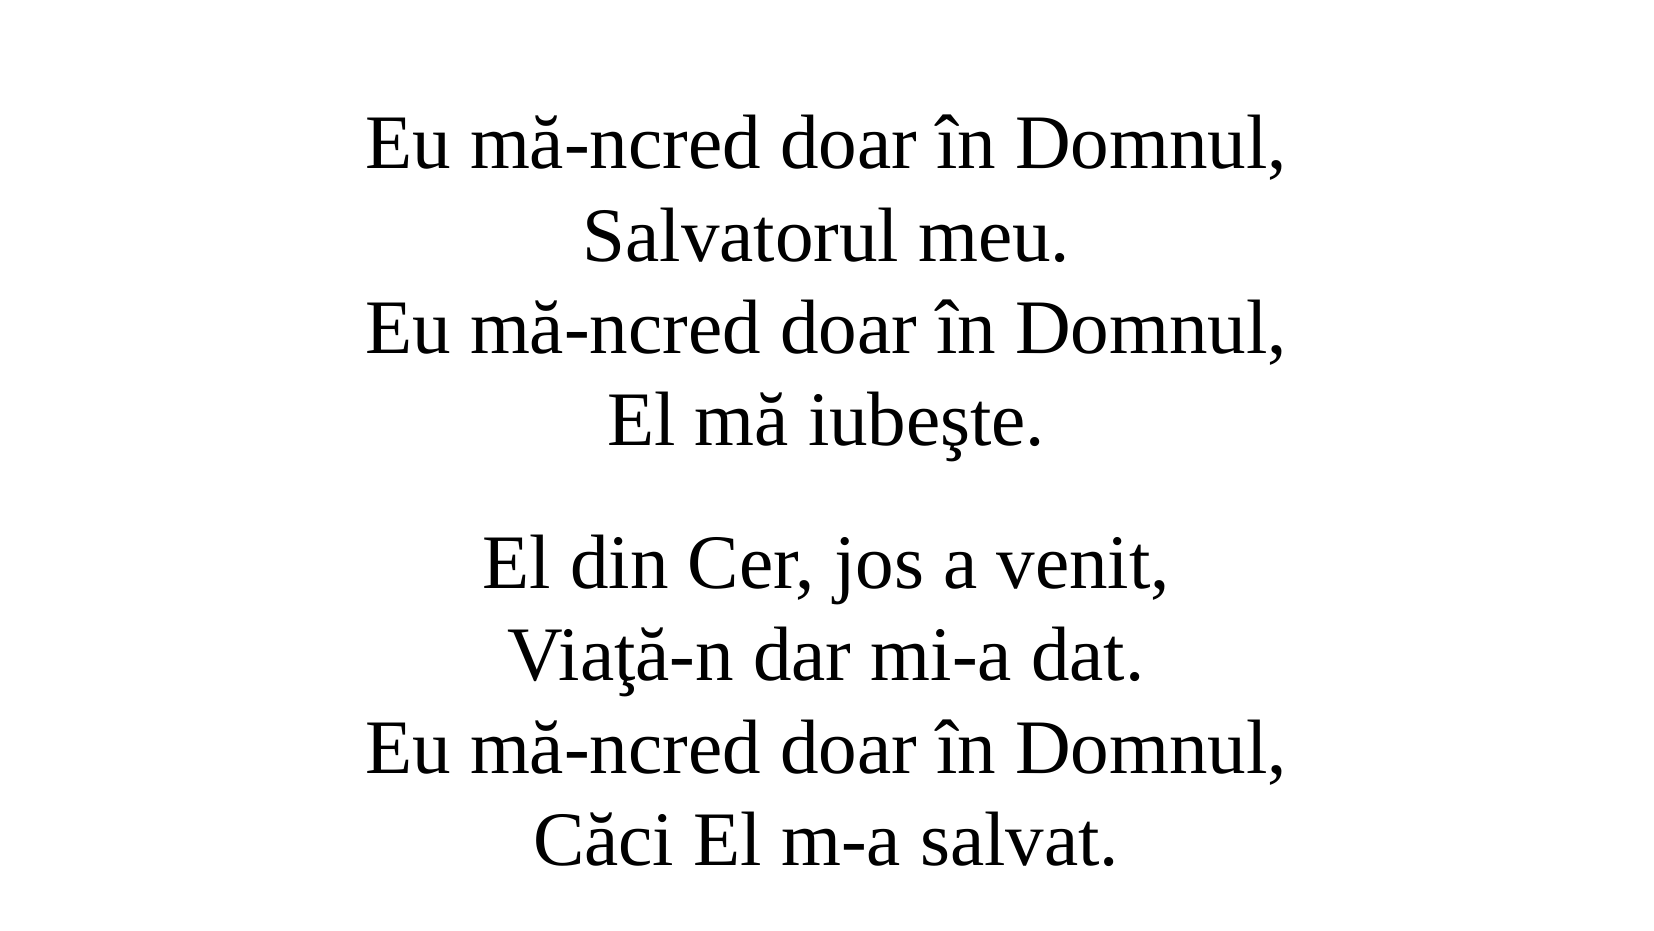

# Eu mă-ncred doar în Domnul, Salvatorul meu. Eu mă-ncred doar în Domnul, El mă iubeşte.
El din Cer, jos a venit,
Viaţă-n dar mi-a dat.
Eu mă-ncred doar în Domnul,
Căci El m-a salvat.